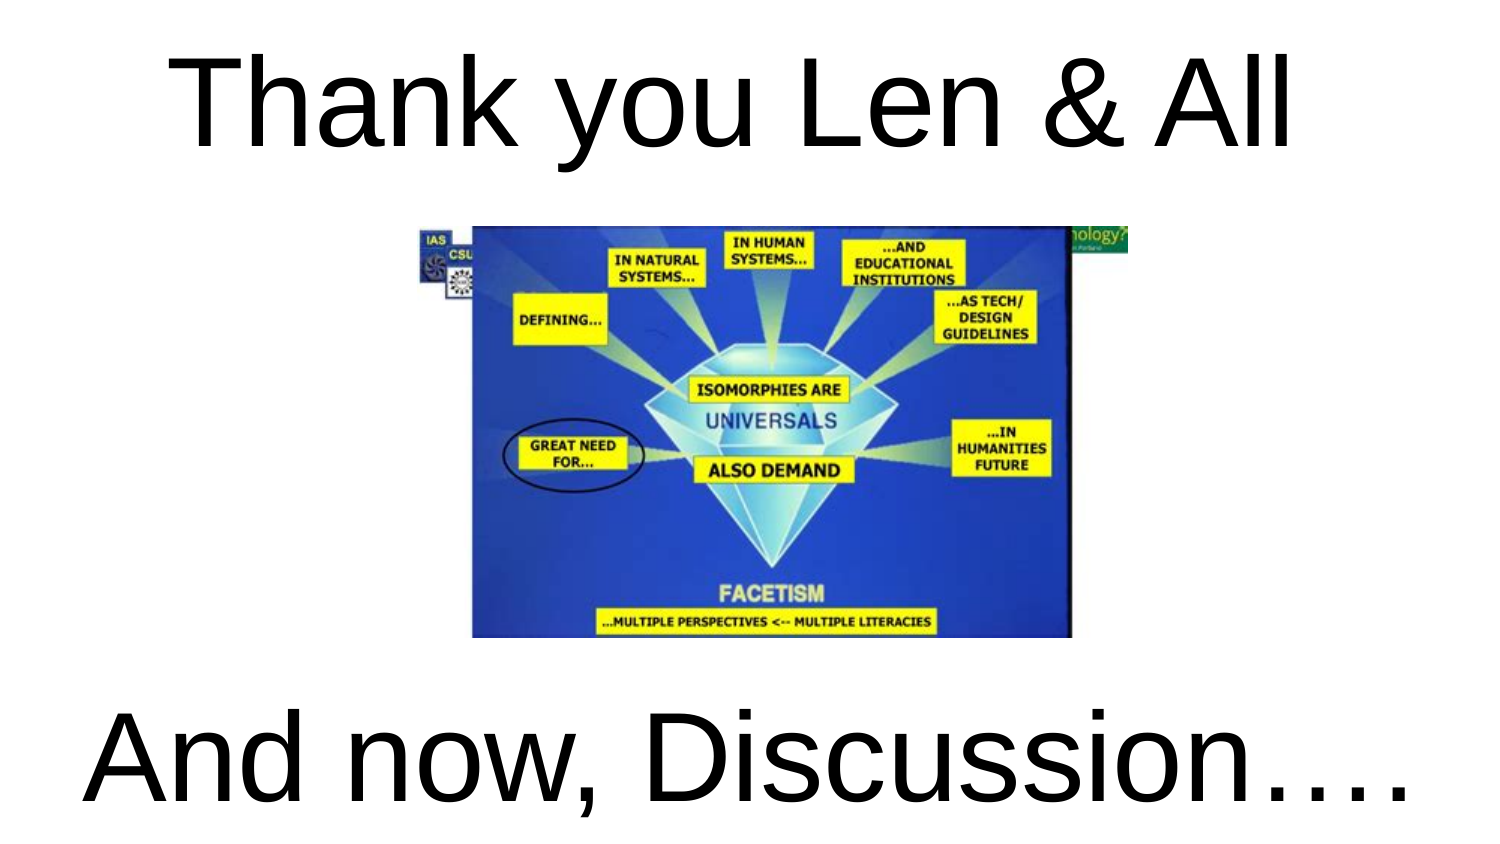

Thank you Len & All
And now, Discussion….